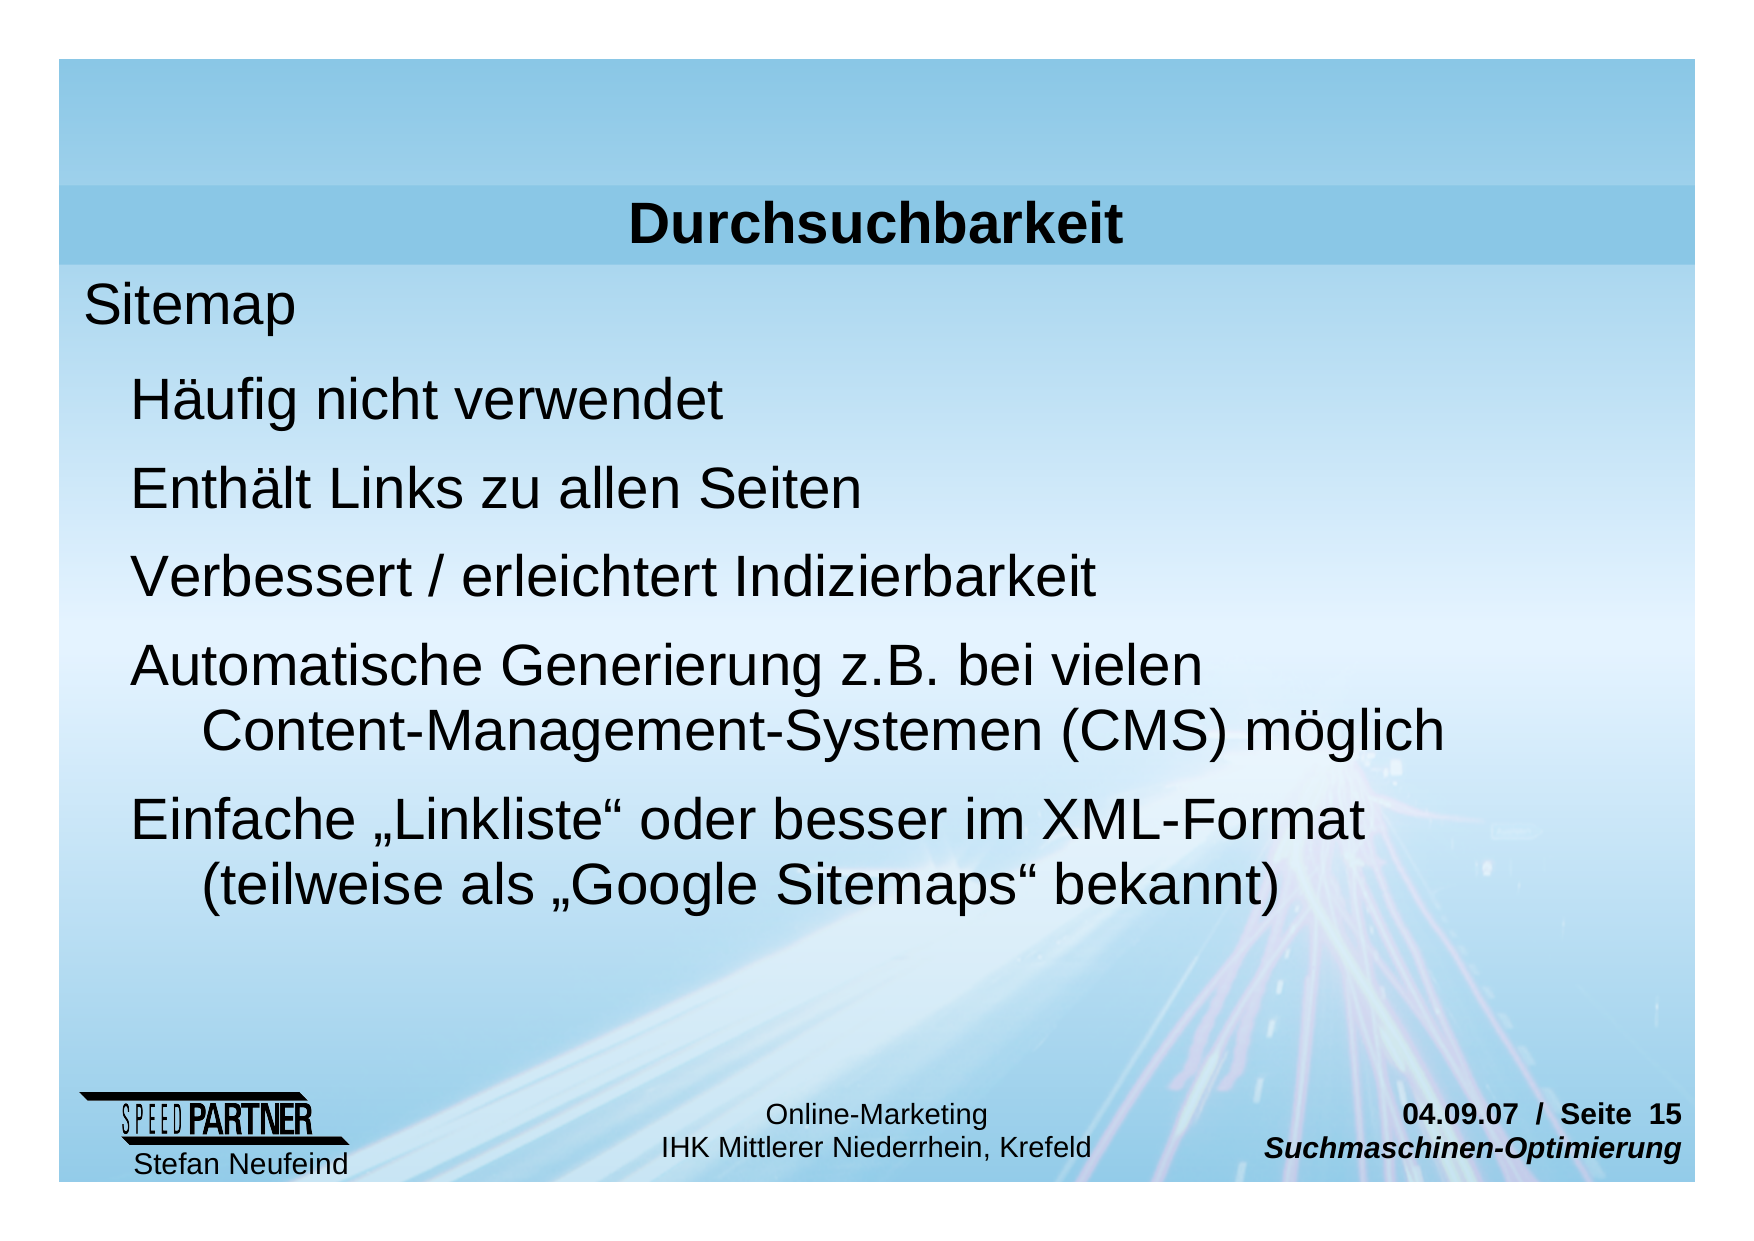

Durchsuchbarkeit
# Sitemap
Häufig nicht verwendet
Enthält Links zu allen Seiten
Verbessert / erleichtert Indizierbarkeit
Automatische Generierung z.B. bei vielen
Content-Management-Systemen (CMS) möglich
Einfache „Linkliste“ oder besser im XML-Format
(teilweise als „Google Sitemaps“ bekannt)